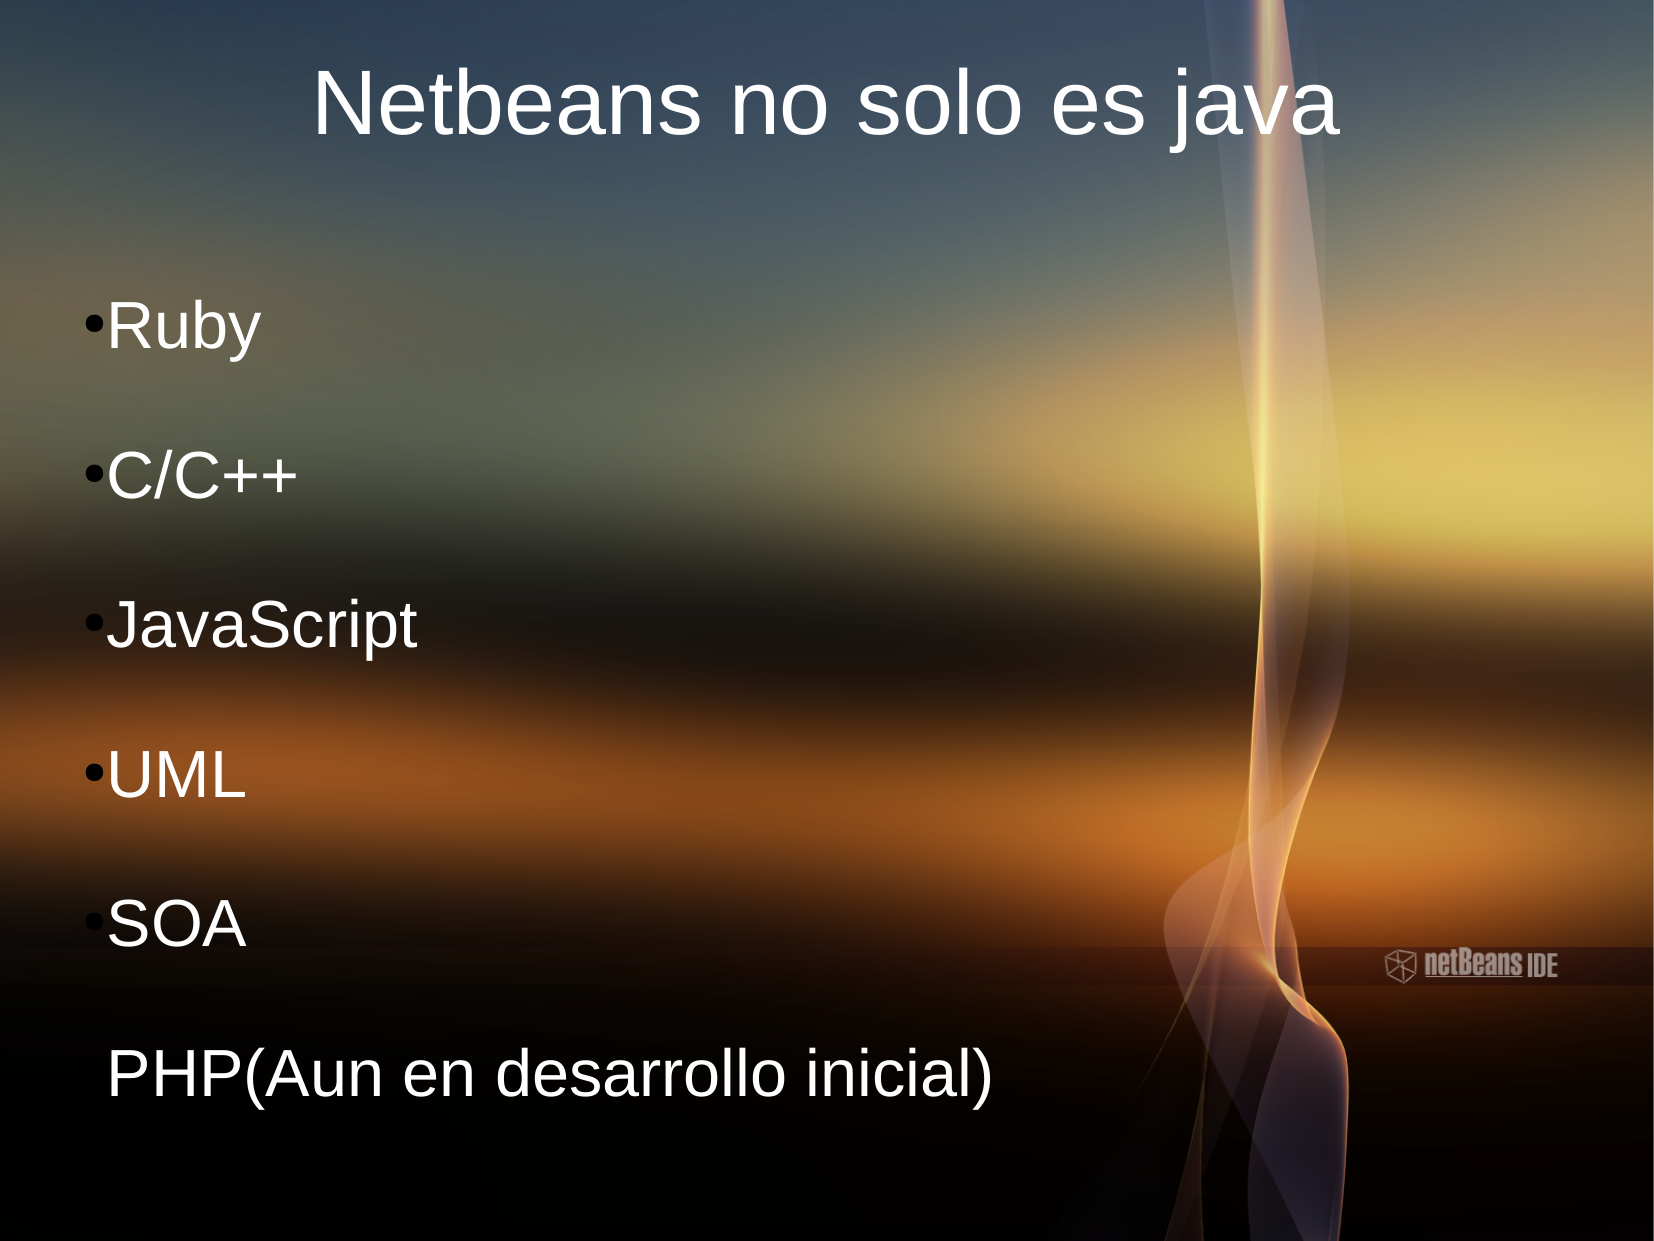

# Netbeans no solo es java
Ruby
C/C++
JavaScript
UML
SOA
PHP(Aun en desarrollo inicial)